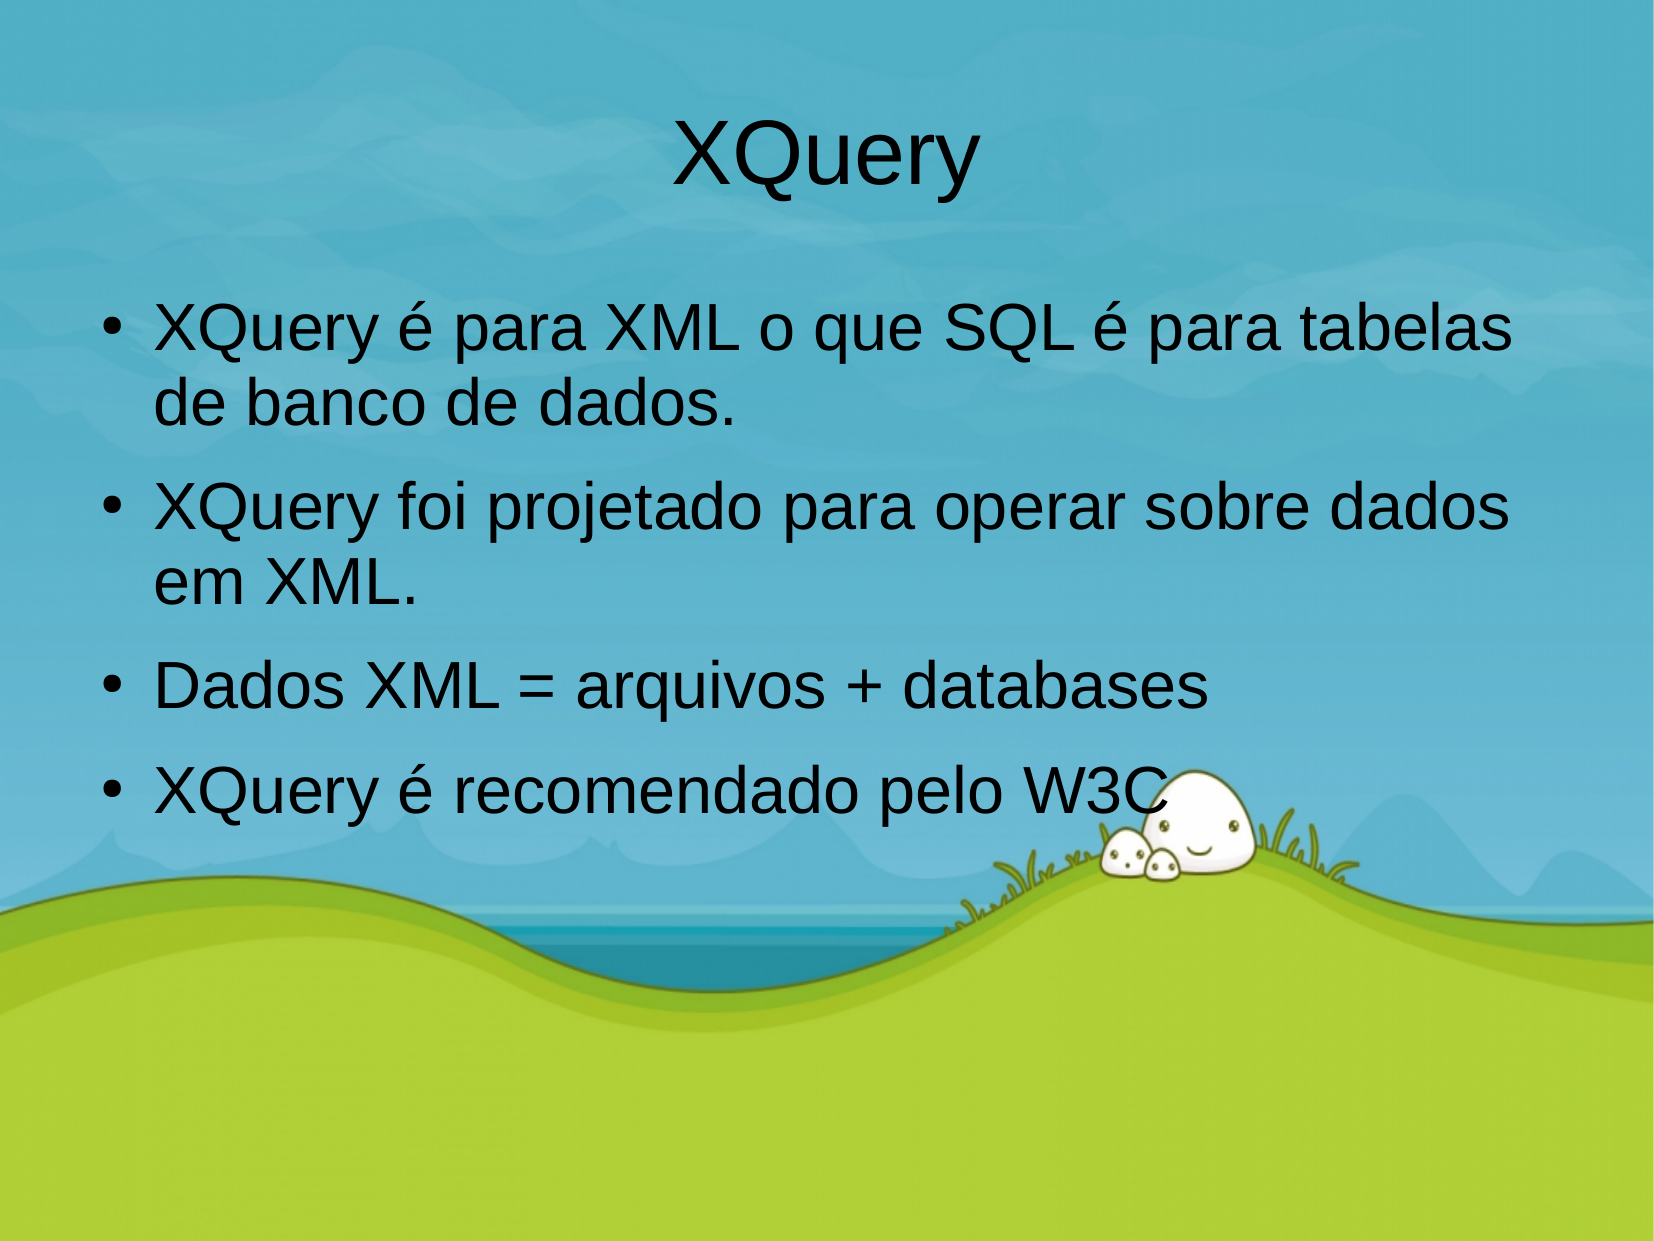

# XQuery
XQuery é para XML o que SQL é para tabelas de banco de dados.
XQuery foi projetado para operar sobre dados em XML.
Dados XML = arquivos + databases
XQuery é recomendado pelo W3C